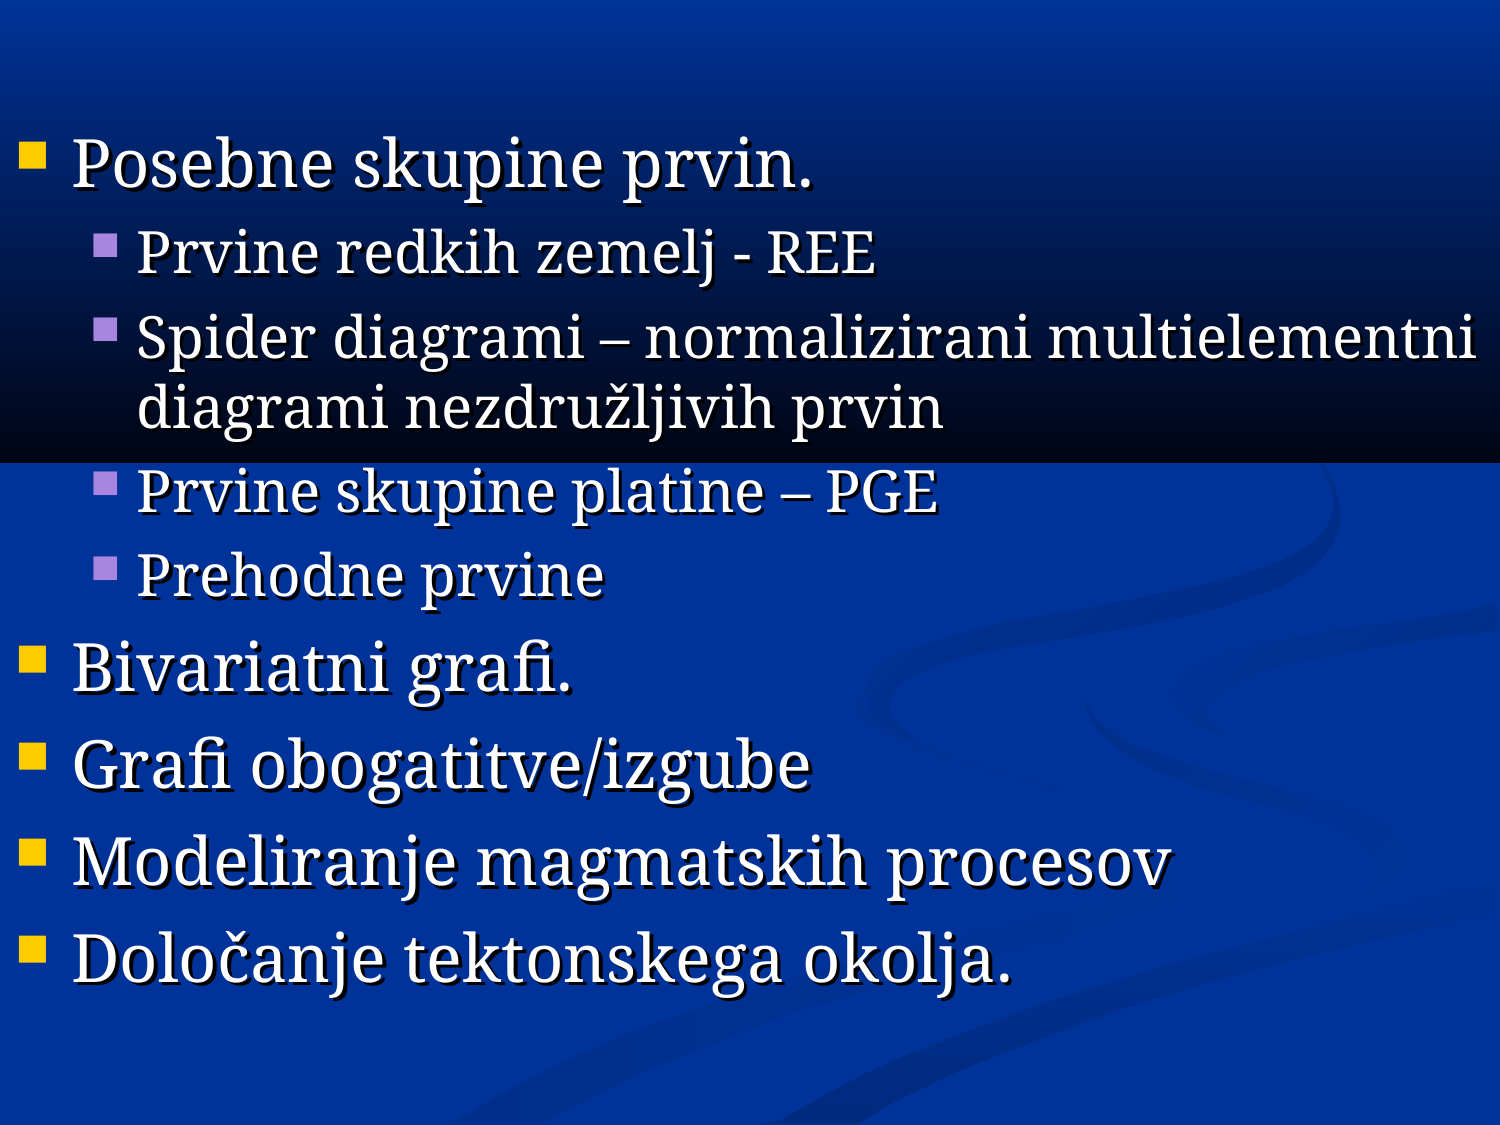

# Posebne skupine prvin.
Prvine redkih zemelj - REE
Spider diagrami – normalizirani multielementni diagrami nezdružljivih prvin
Prvine skupine platine – PGE
Prehodne prvine
Bivariatni grafi.
Grafi obogatitve/izgube
Modeliranje magmatskih procesov
Določanje tektonskega okolja.